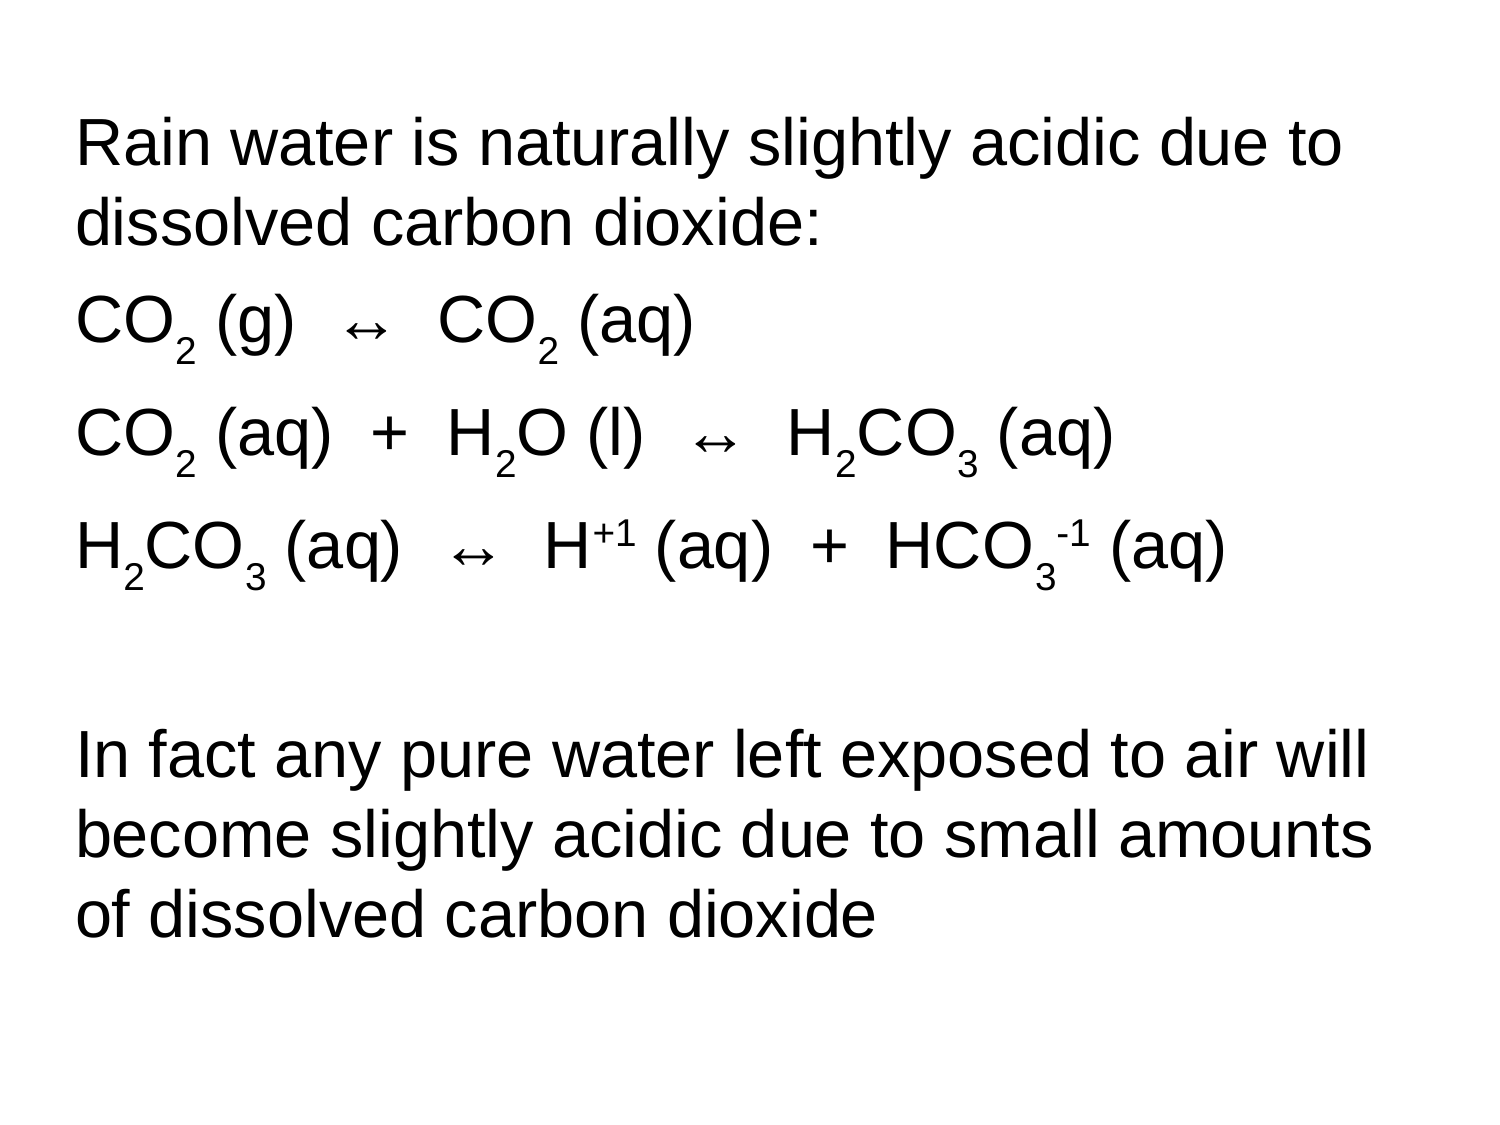

# Rain water is naturally slightly acidic due to dissolved carbon dioxide:
CO2 (g) ↔ CO2 (aq)
CO2 (aq) + H2O (l) ↔ H2CO3 (aq)
H2CO3 (aq) ↔ H+1 (aq) + HCO3-1 (aq)
In fact any pure water left exposed to air will become slightly acidic due to small amounts of dissolved carbon dioxide